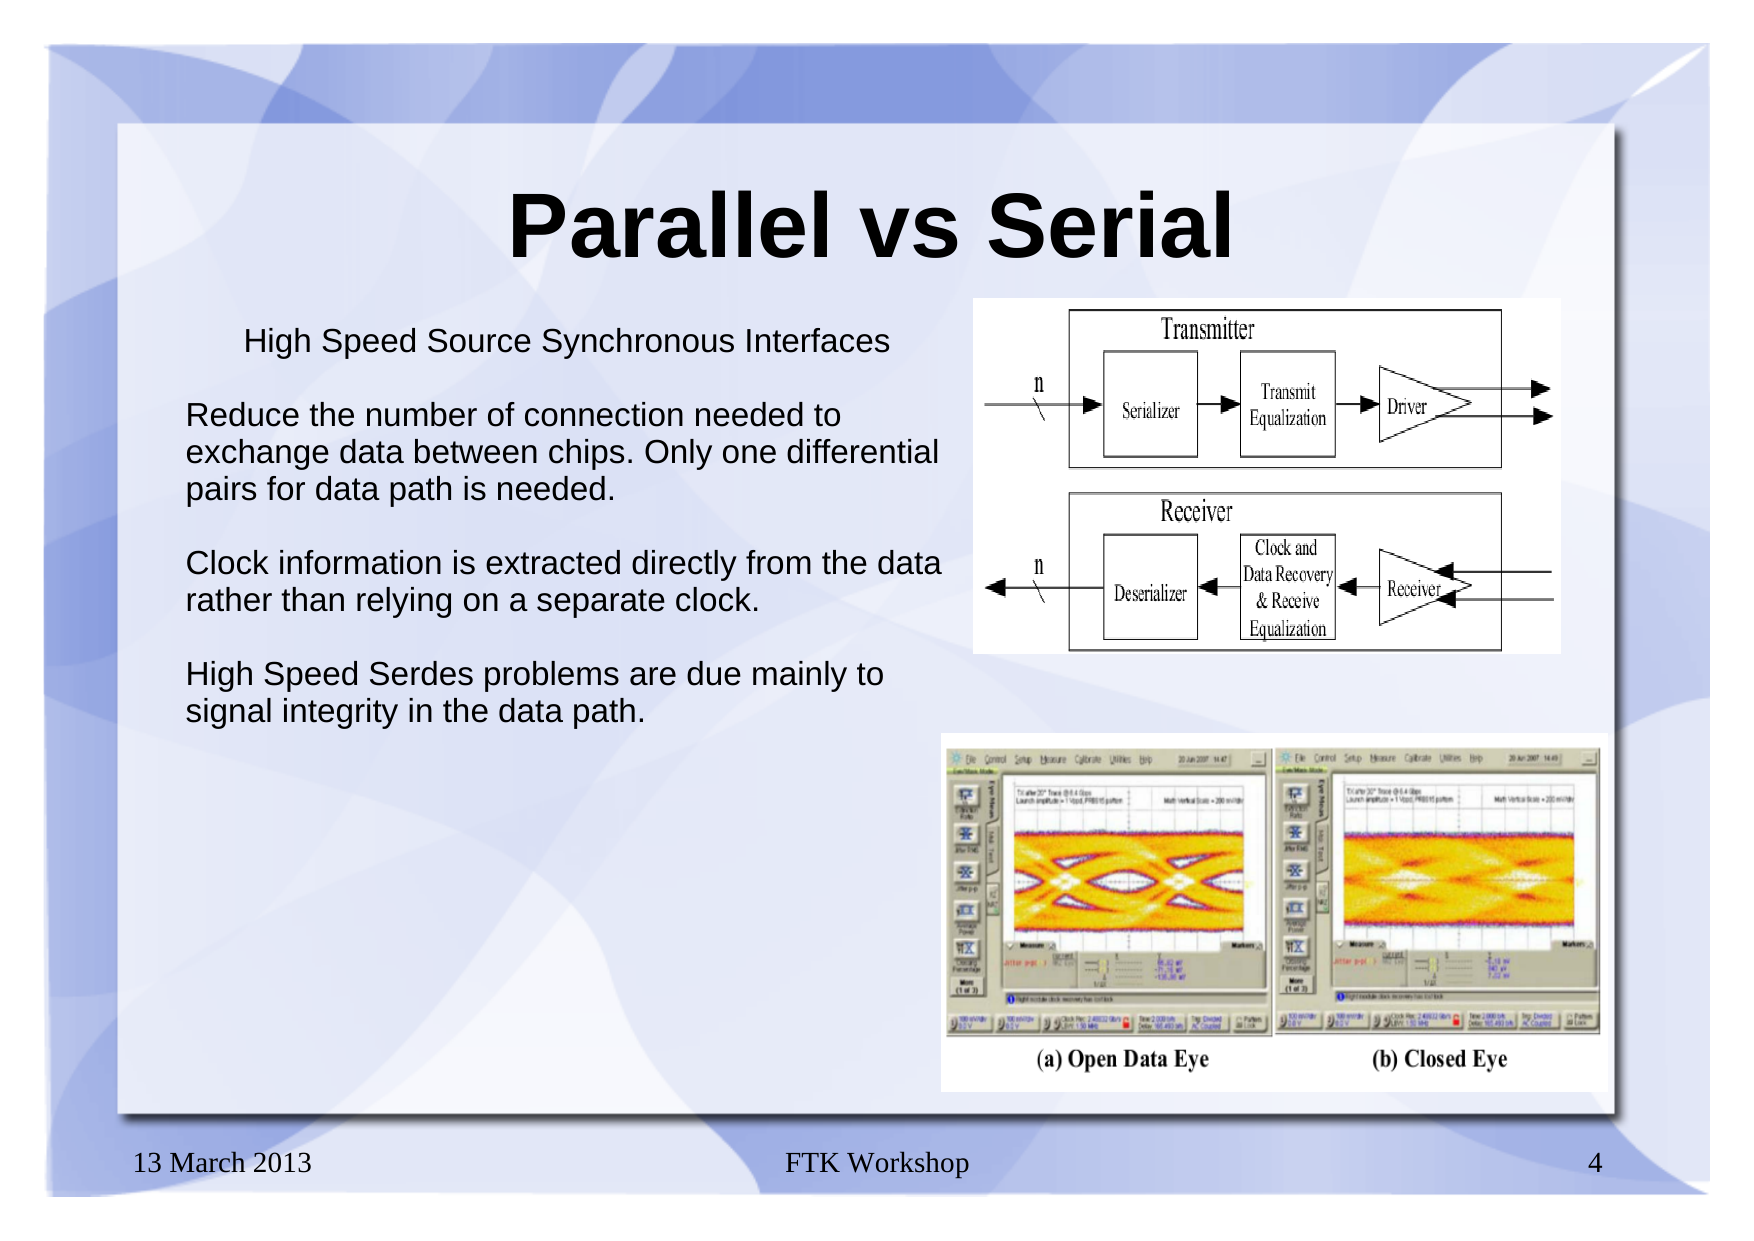

# Parallel vs Serial
High Speed Source Synchronous Interfaces
Reduce the number of connection needed to exchange data between chips. Only one differential pairs for data path is needed.
Clock information is extracted directly from the data rather than relying on a separate clock.
High Speed Serdes problems are due mainly to signal integrity in the data path.
13 March 2013
FTK Workshop
4